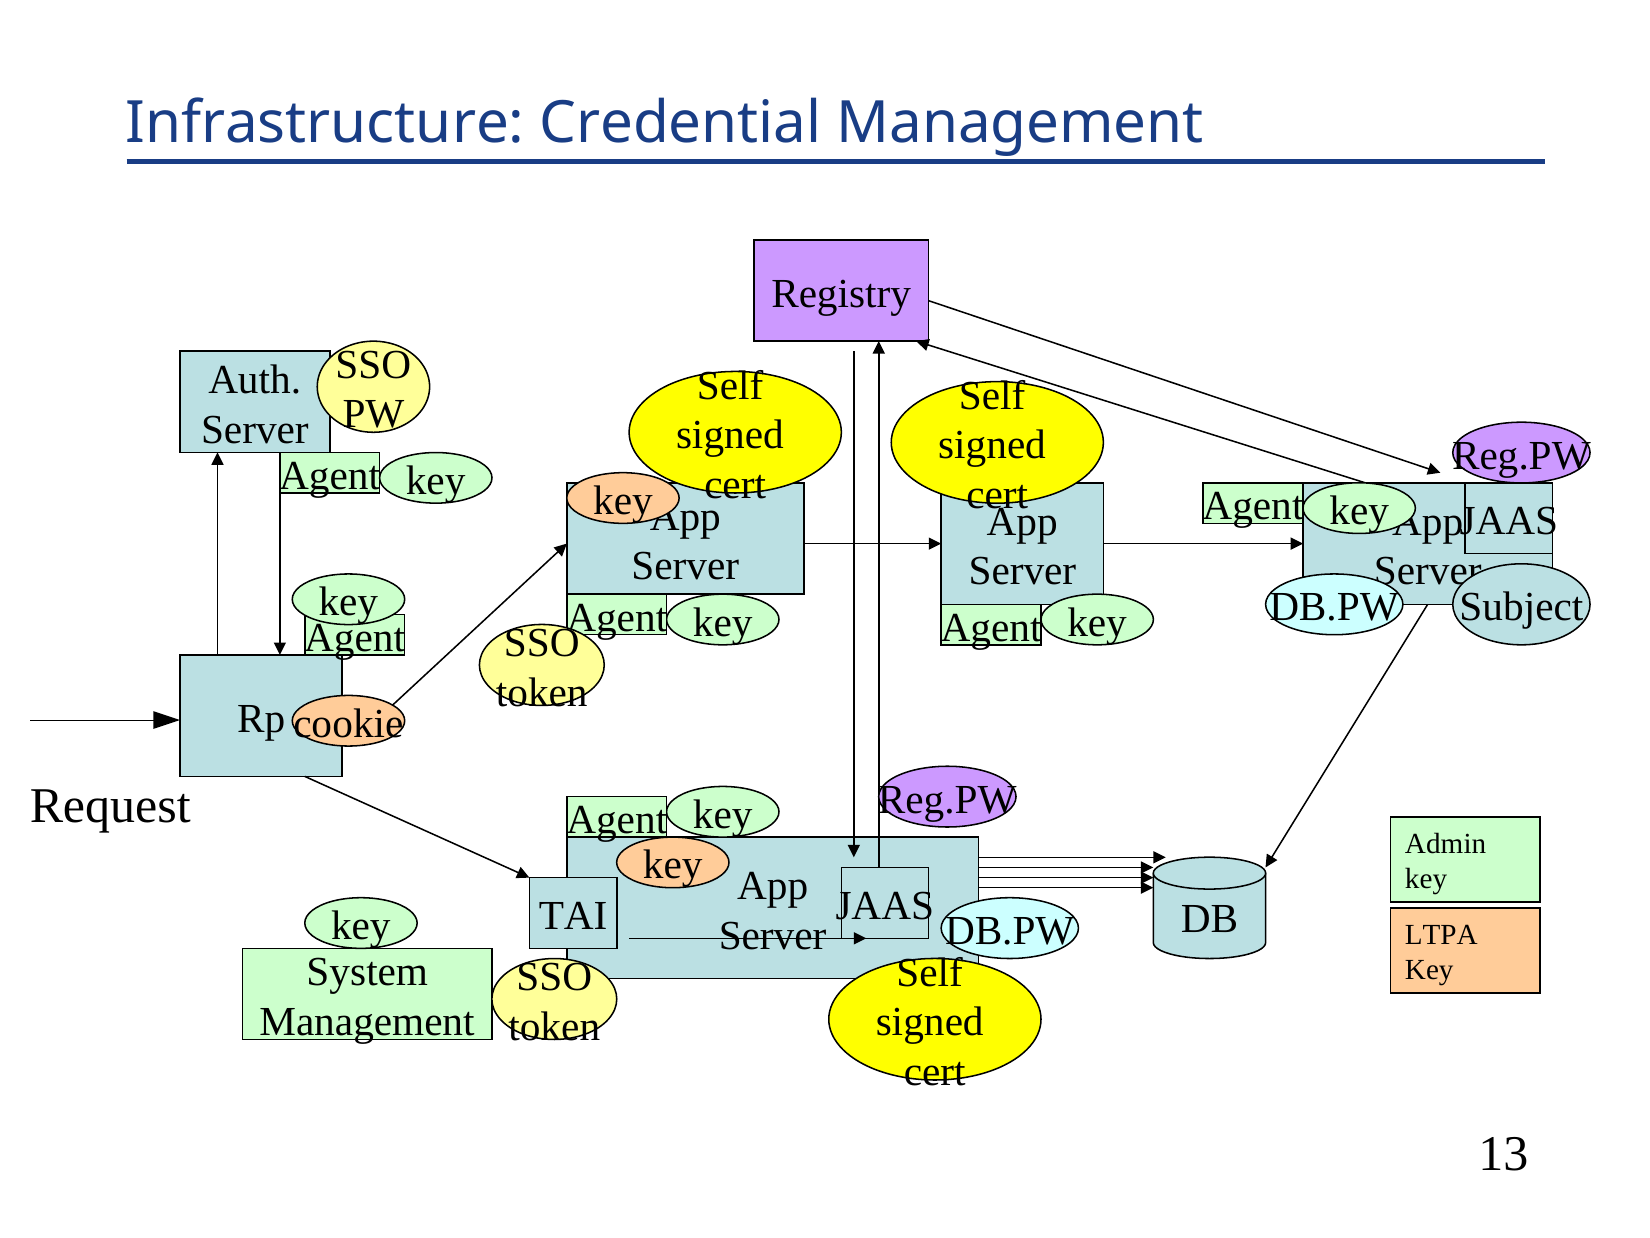

# Infrastructure: Credential Management
Registry
SSO
PW
Auth.
Server
Self
signed
cert
Self
signed
cert
Reg.PW
Agent
key
key
App
Server
App
Server
Agent
App
Server
key
JAAS
Subject
key
DB.PW
Agent
key
key
Agent
Agent
SSO
token
Rp
cookie
Request
Reg.PW
key
Agent
Admin key
App
Server
key
DB
JAAS
TAI
key
DB.PW
LTPA Key
System
Management
SSO
token
Self
signed
cert
13